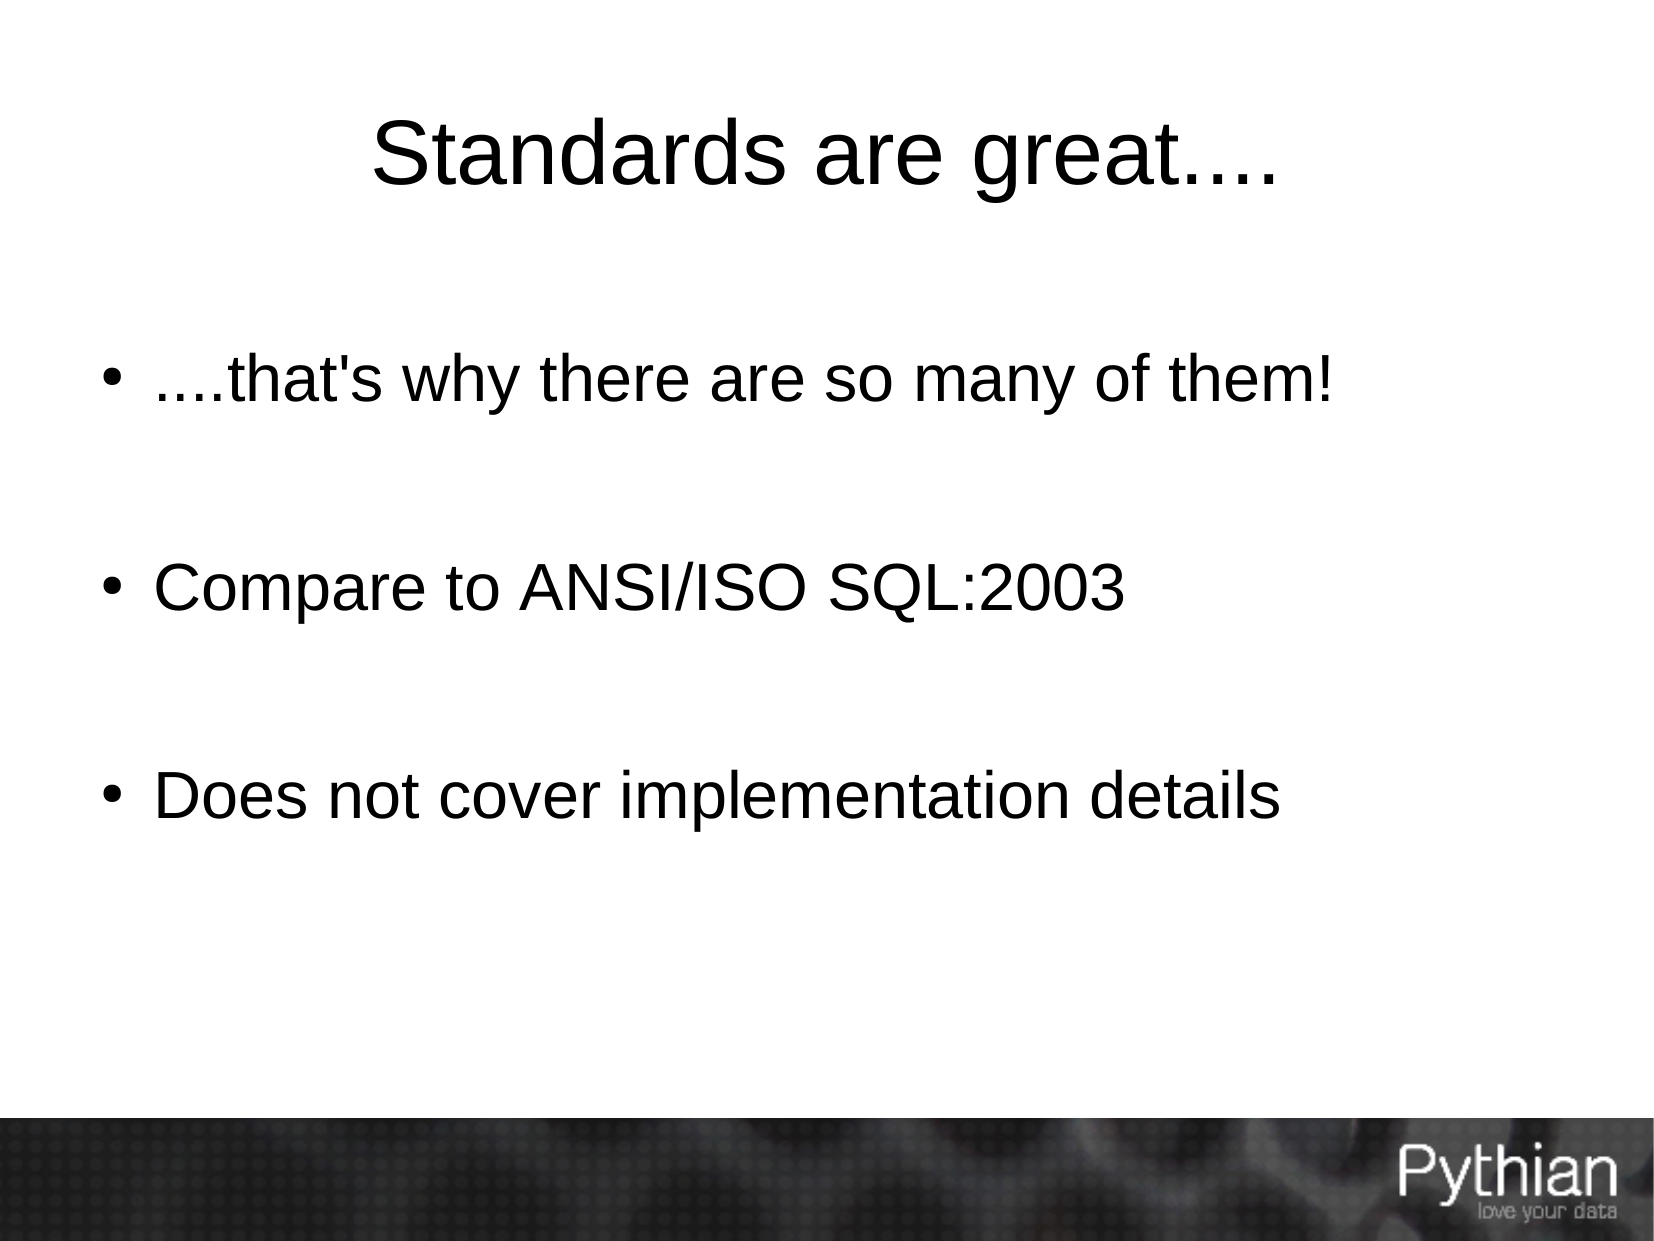

# Standards are great....
....that's why there are so many of them!
Compare to ANSI/ISO SQL:2003
Does not cover implementation details